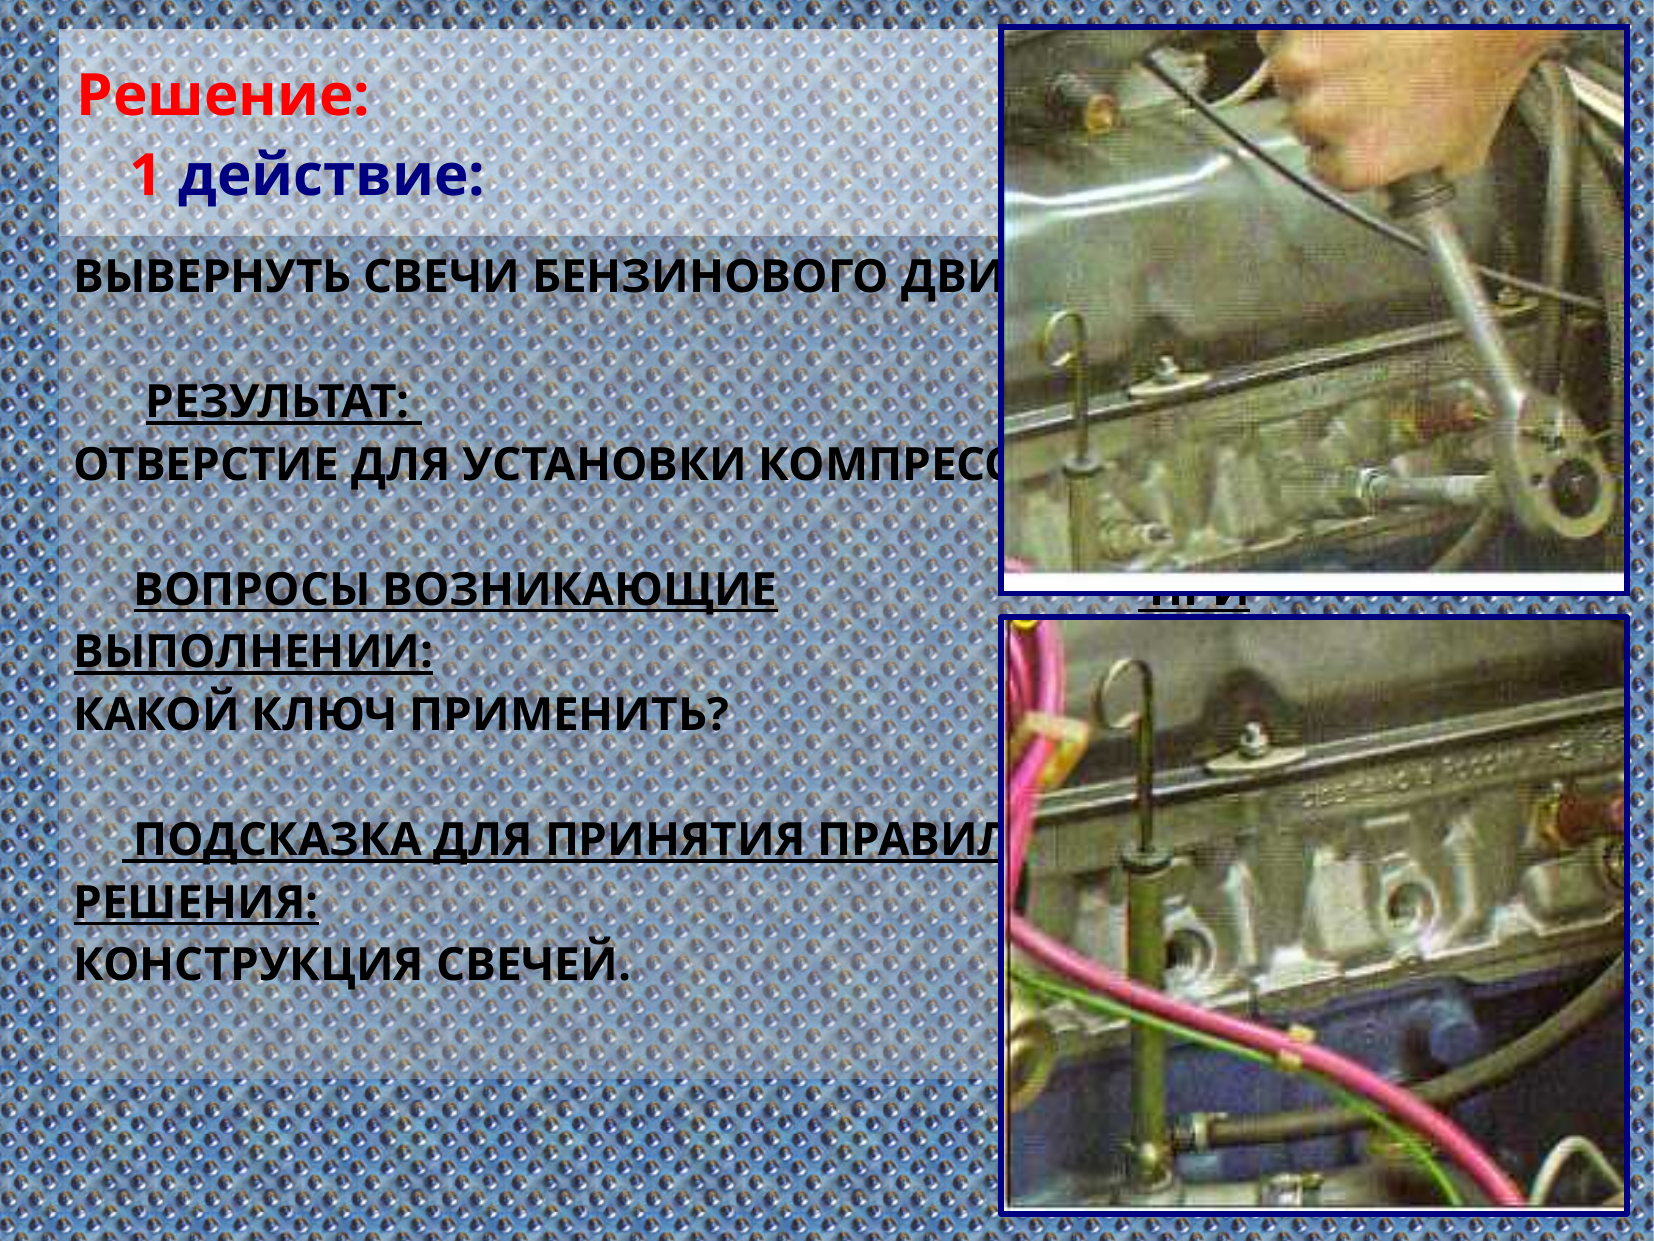

# Решение: 1 действие:
ВЫВЕРНУТЬ СВЕЧИ БЕНЗИНОВОГО ДВИГАТЕЛЯ.
 РЕЗУЛЬТАТ:
ОТВЕРСТИЕ ДЛЯ УСТАНОВКИ КОМПРЕССОМЕТРА.
 ВОПРОСЫ ВОЗНИКАЮЩИЕ ПРИ ВЫПОЛНЕНИИ:
КАКОЙ КЛЮЧ ПРИМЕНИТЬ?
 ПОДСКАЗКА ДЛЯ ПРИНЯТИЯ ПРАВИЛЬНОГО РЕШЕНИЯ:
КОНСТРУКЦИЯ СВЕЧЕЙ.